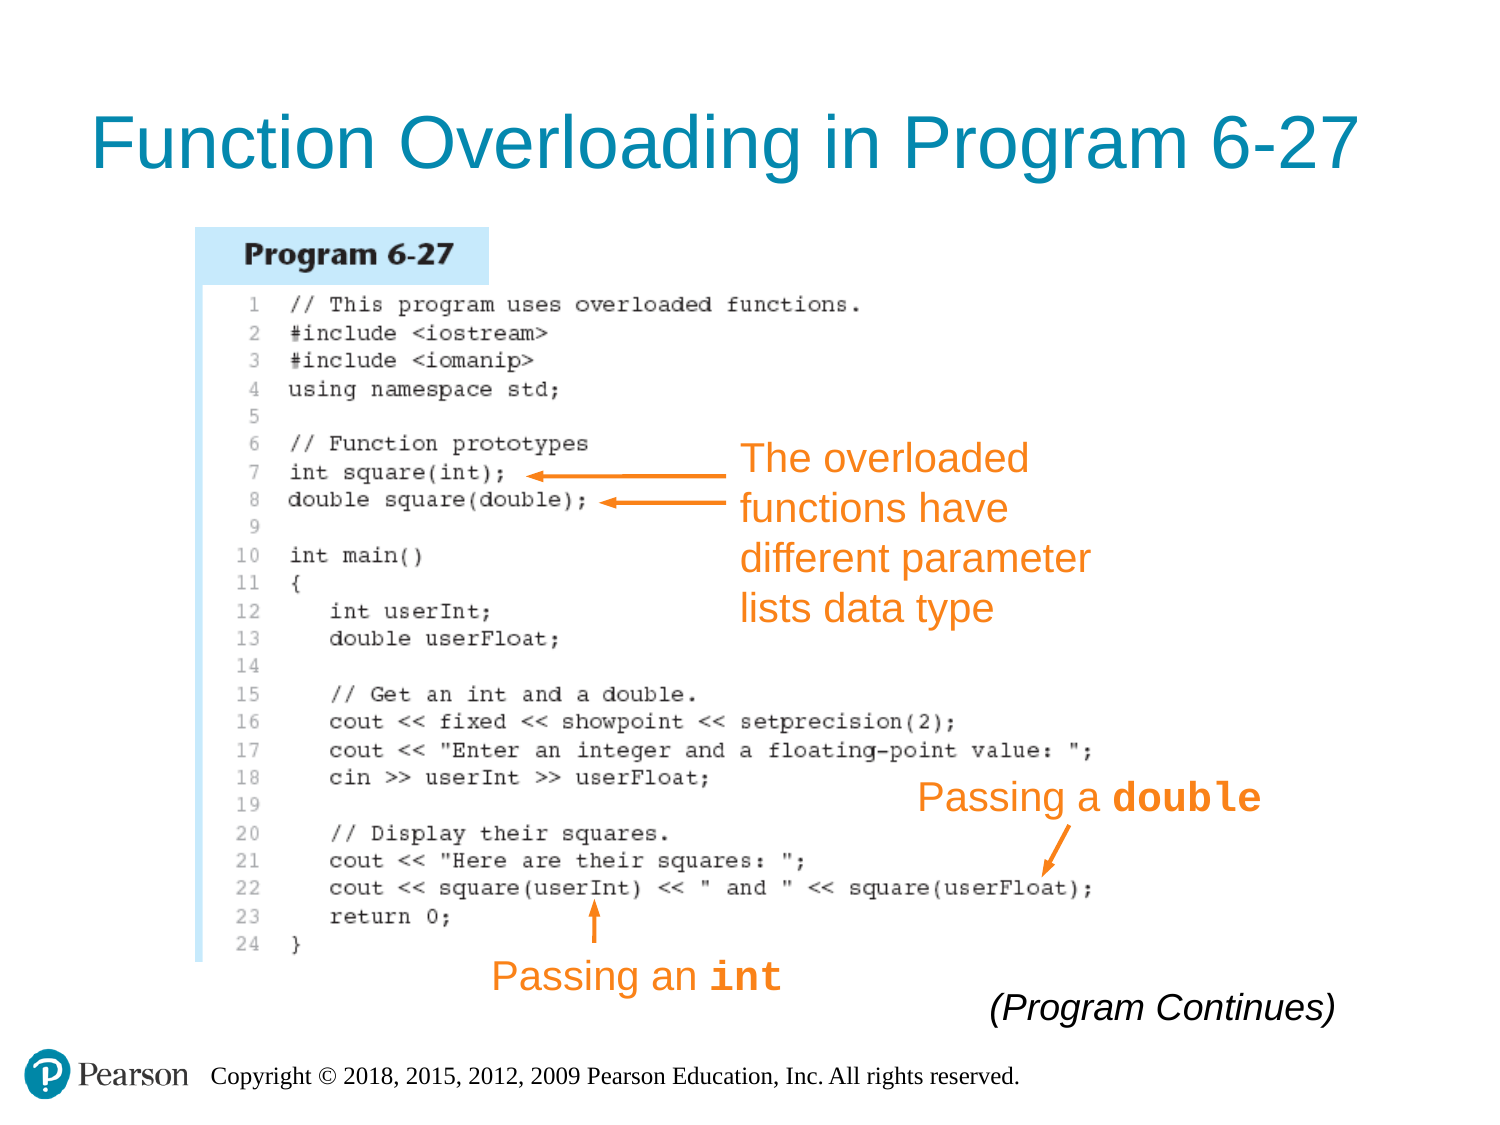

# Function Overloading in Program 6-27
The overloaded functions have different parameter lists data type
Passing a double
Passing an int
(Program Continues)